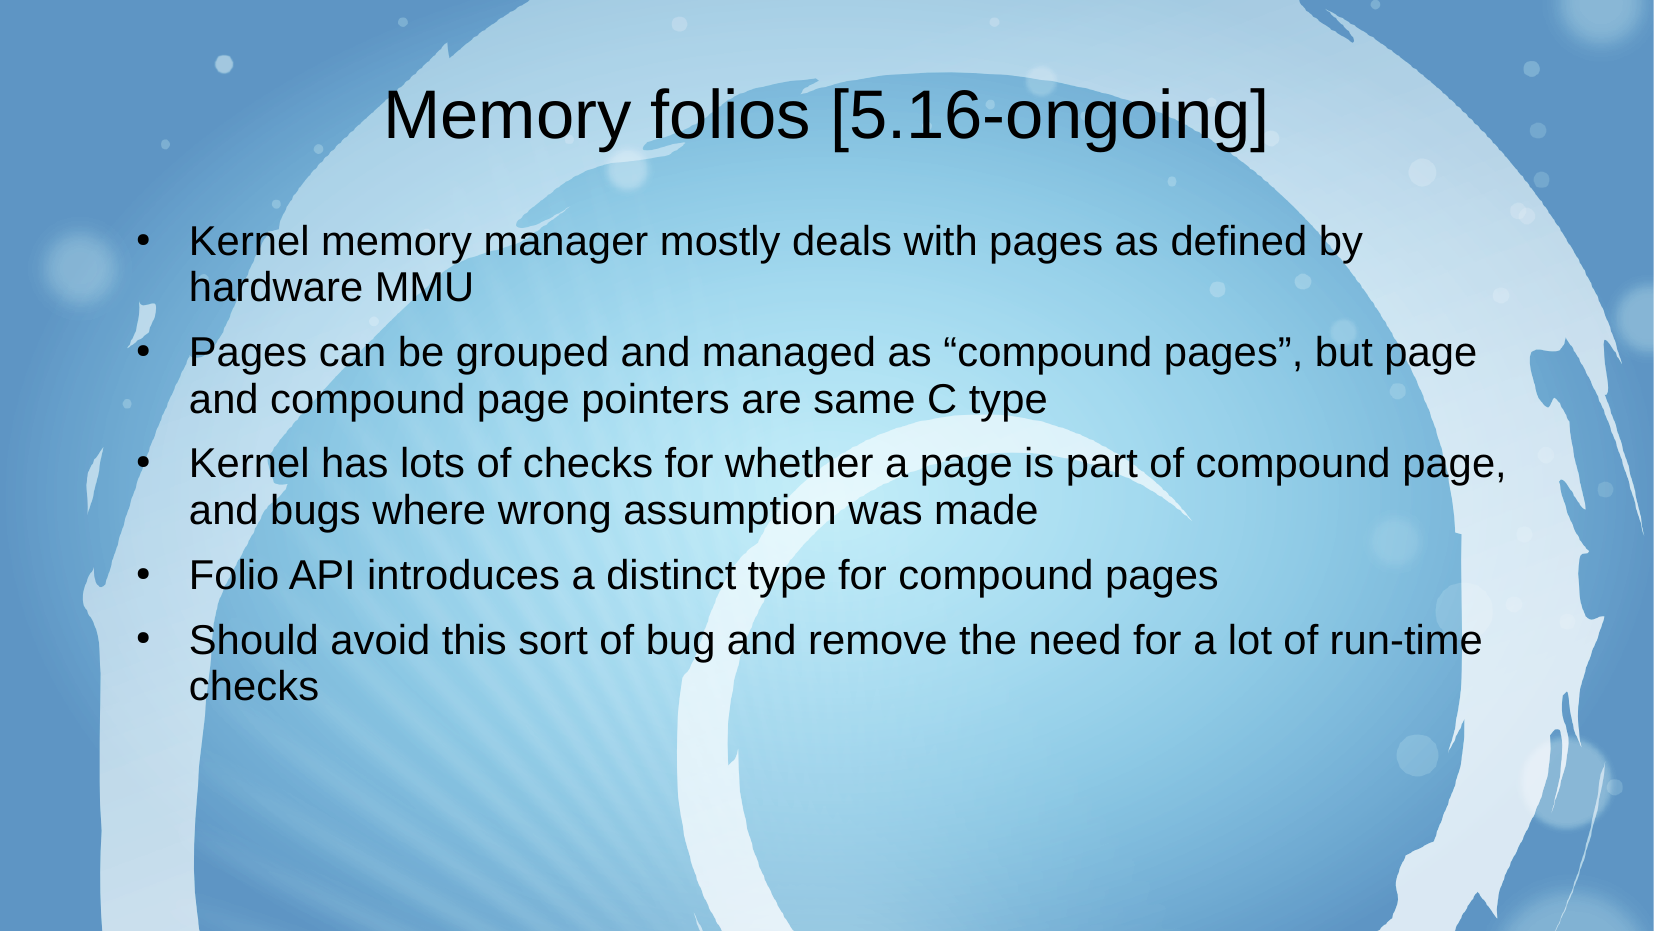

# Memory folios [5.16-ongoing]
Kernel memory manager mostly deals with pages as defined by hardware MMU
Pages can be grouped and managed as “compound pages”, but page and compound page pointers are same C type
Kernel has lots of checks for whether a page is part of compound page, and bugs where wrong assumption was made
Folio API introduces a distinct type for compound pages
Should avoid this sort of bug and remove the need for a lot of run-time checks